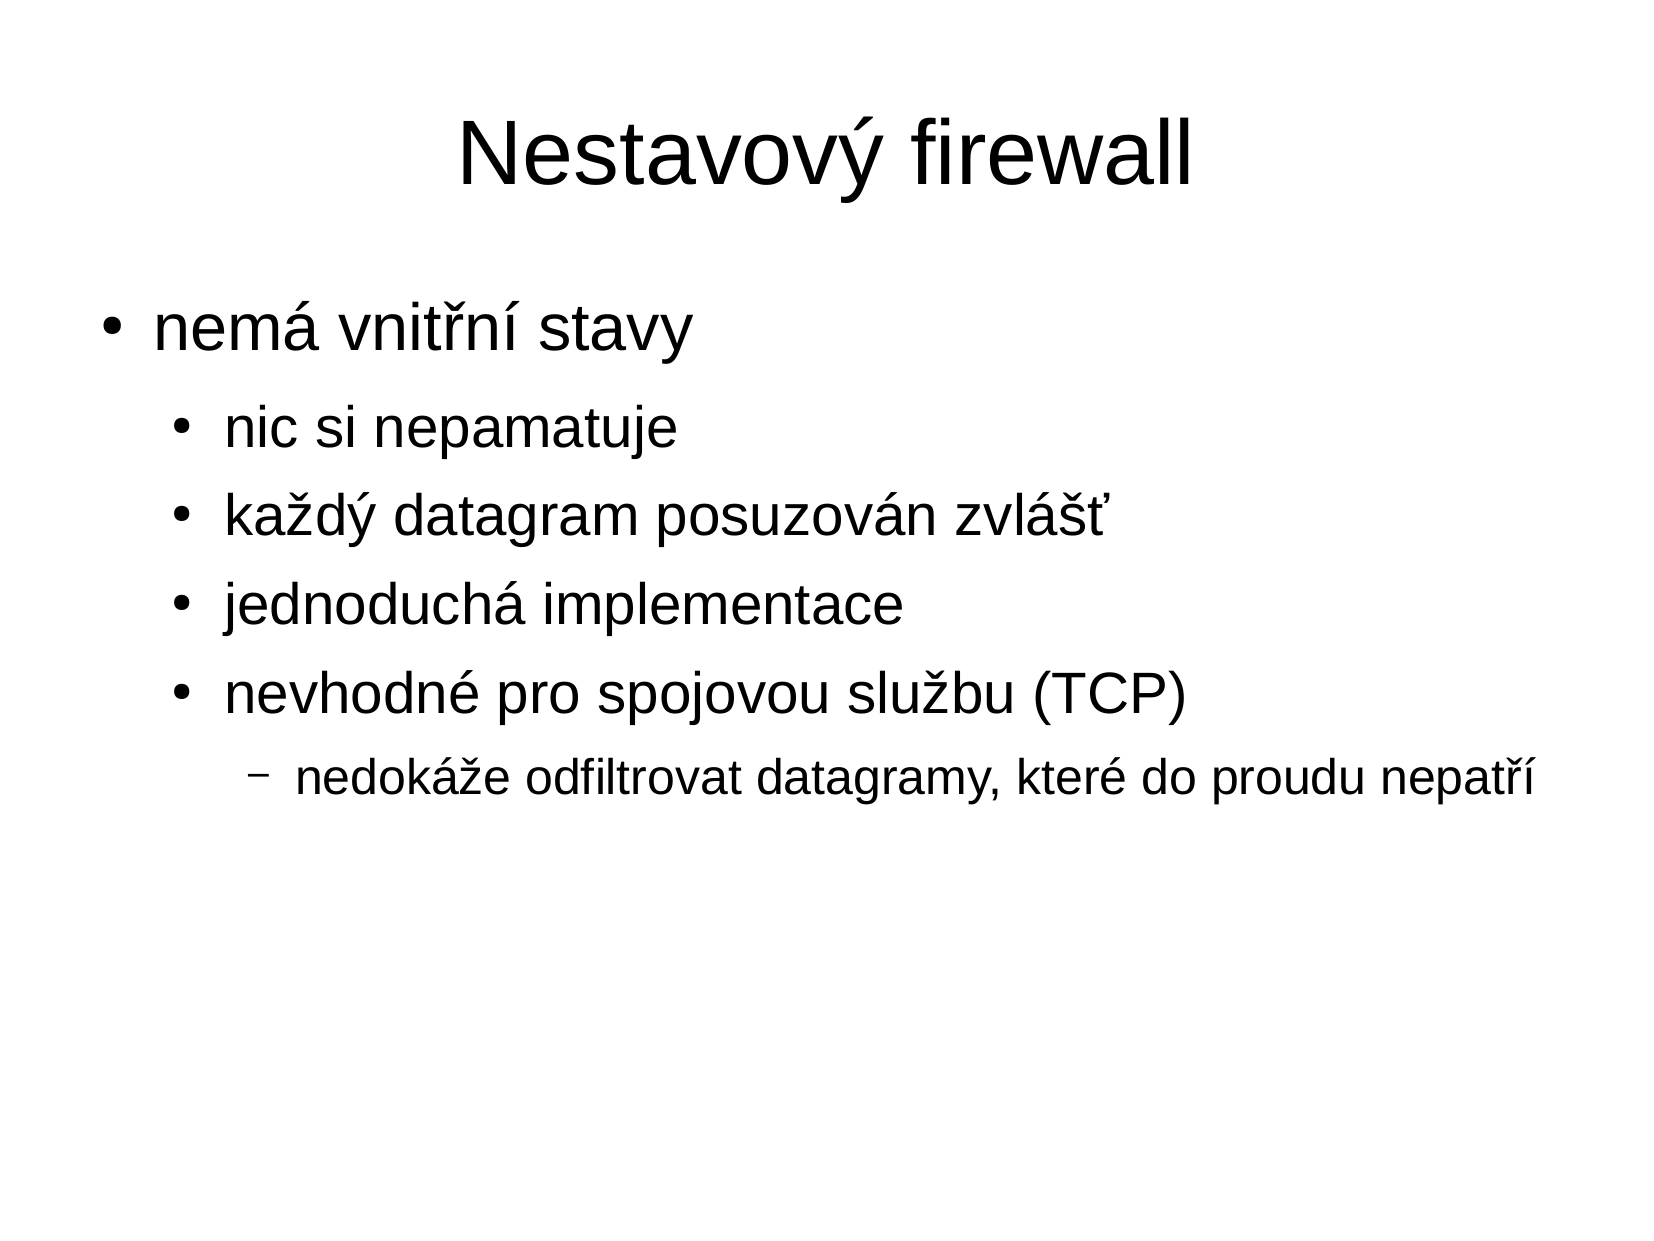

# Nestavový firewall
nemá vnitřní stavy
nic si nepamatuje
každý datagram posuzován zvlášť
jednoduchá implementace
nevhodné pro spojovou službu (TCP)
nedokáže odfiltrovat datagramy, které do proudu nepatří